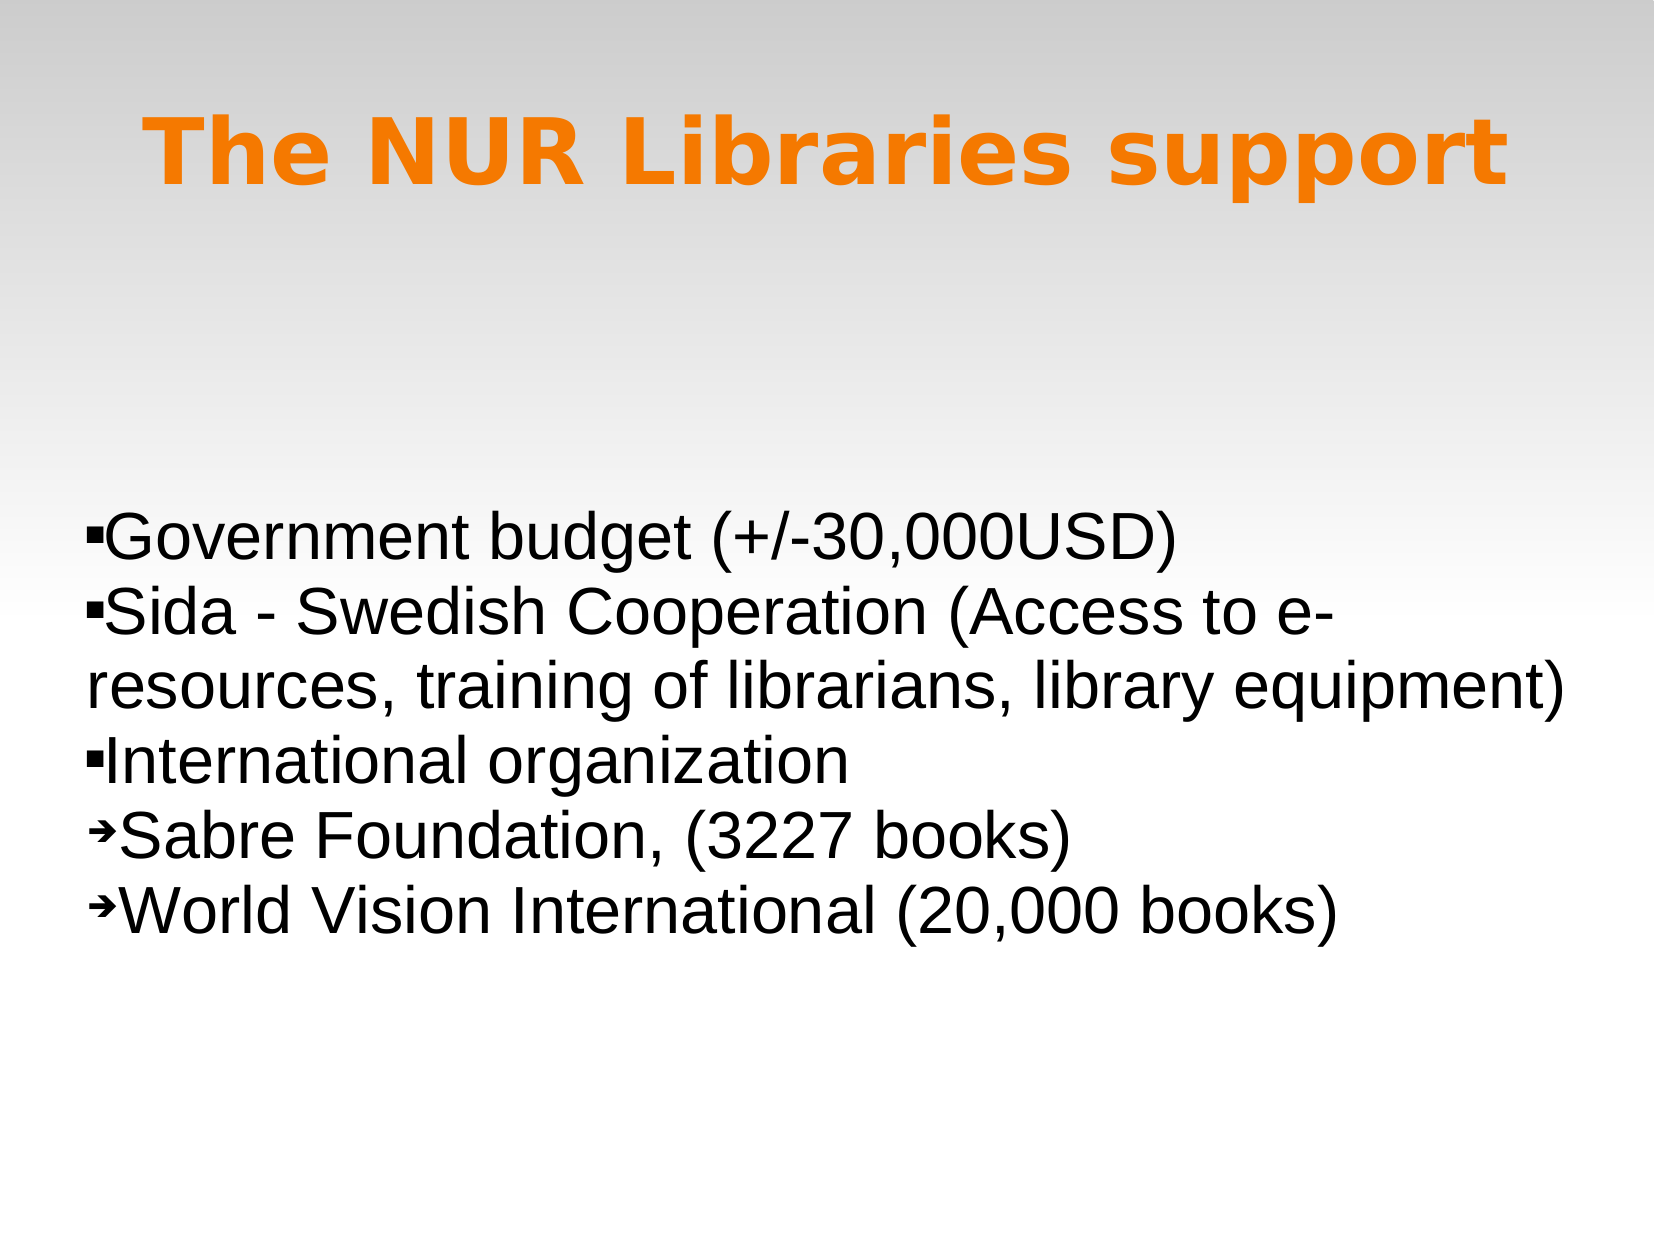

# The NUR Libraries support
Government budget (+/-30,000USD)
Sida - Swedish Cooperation (Access to e-resources, training of librarians, library equipment)
International organization
Sabre Foundation, (3227 books)
World Vision International (20,000 books)